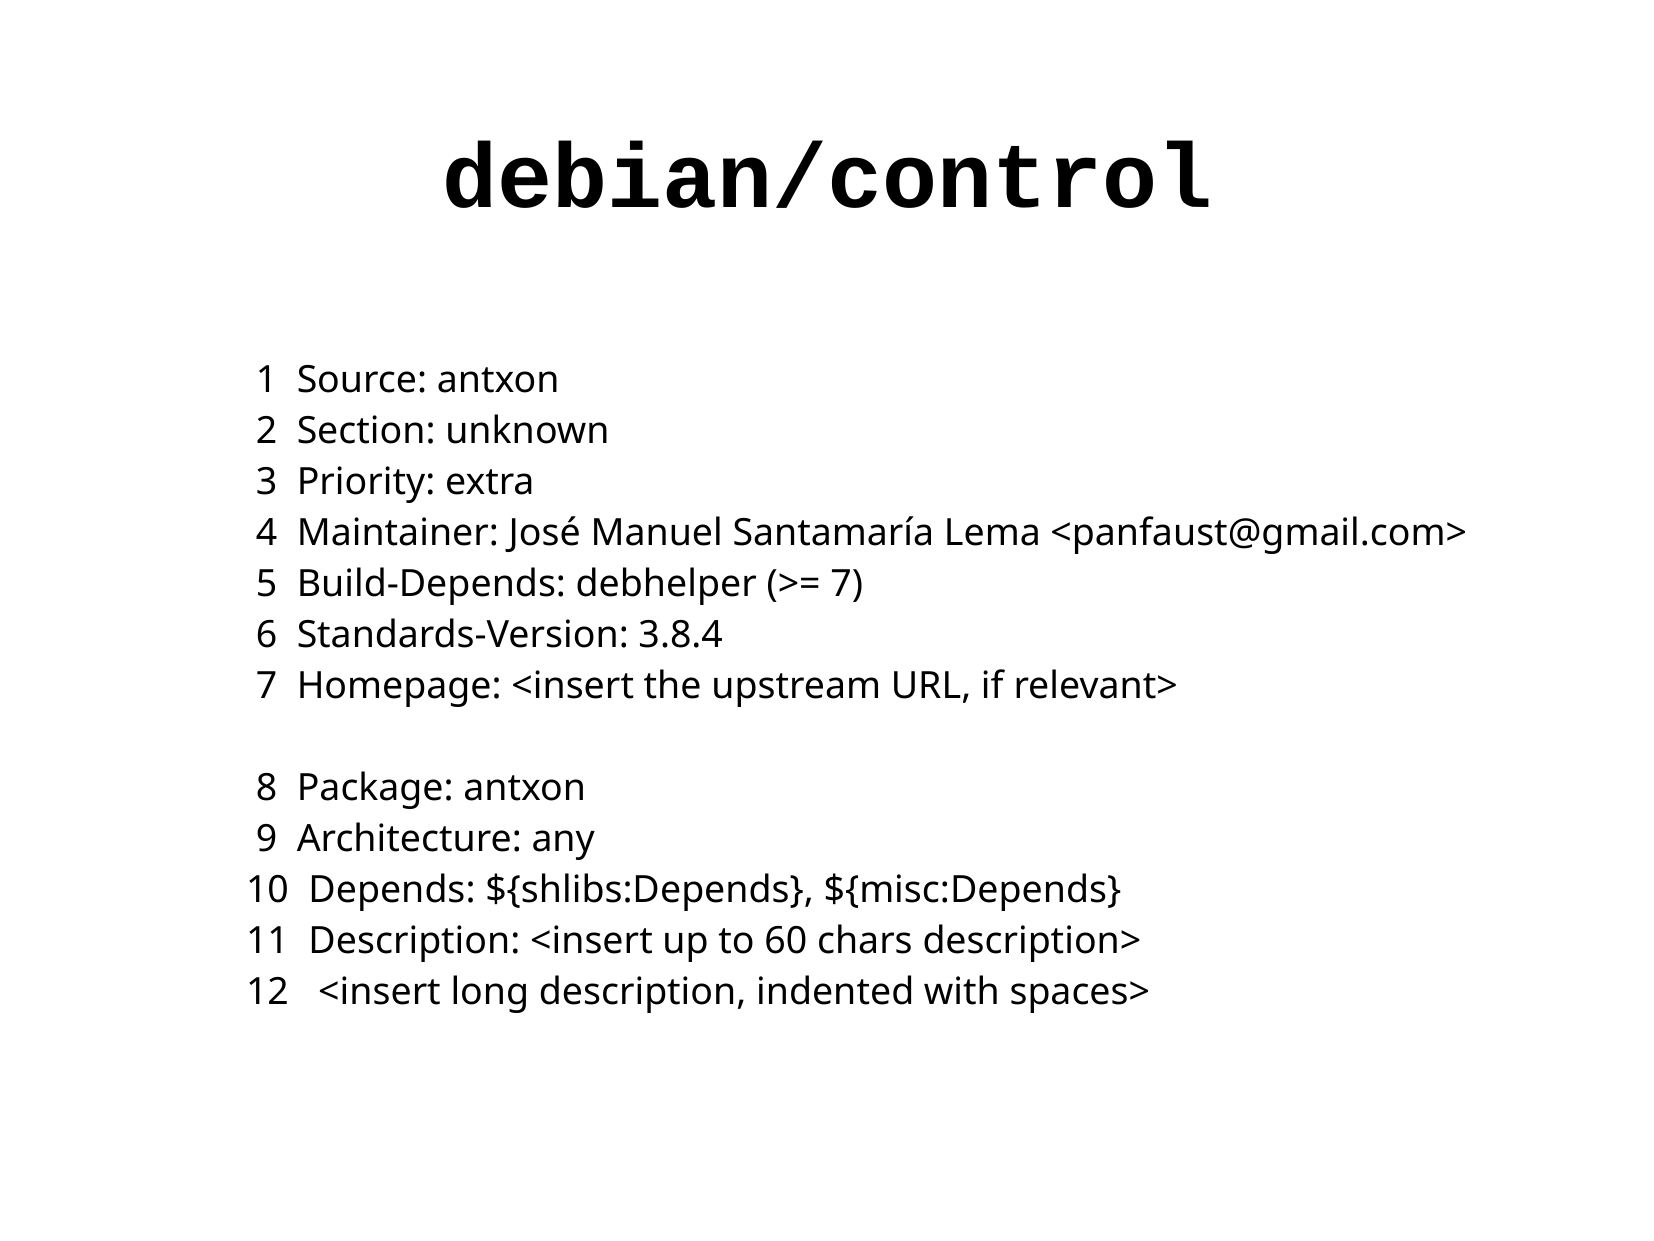

debian/control
 1 Source: antxon
 2 Section: unknown
 3 Priority: extra
 4 Maintainer: José Manuel Santamaría Lema <panfaust@gmail.com>
 5 Build-Depends: debhelper (>= 7)
 6 Standards-Version: 3.8.4
 7 Homepage: <insert the upstream URL, if relevant>
 8 Package: antxon
 9 Architecture: any
 10 Depends: ${shlibs:Depends}, ${misc:Depends}
 11 Description: <insert up to 60 chars description>
 12 <insert long description, indented with spaces>